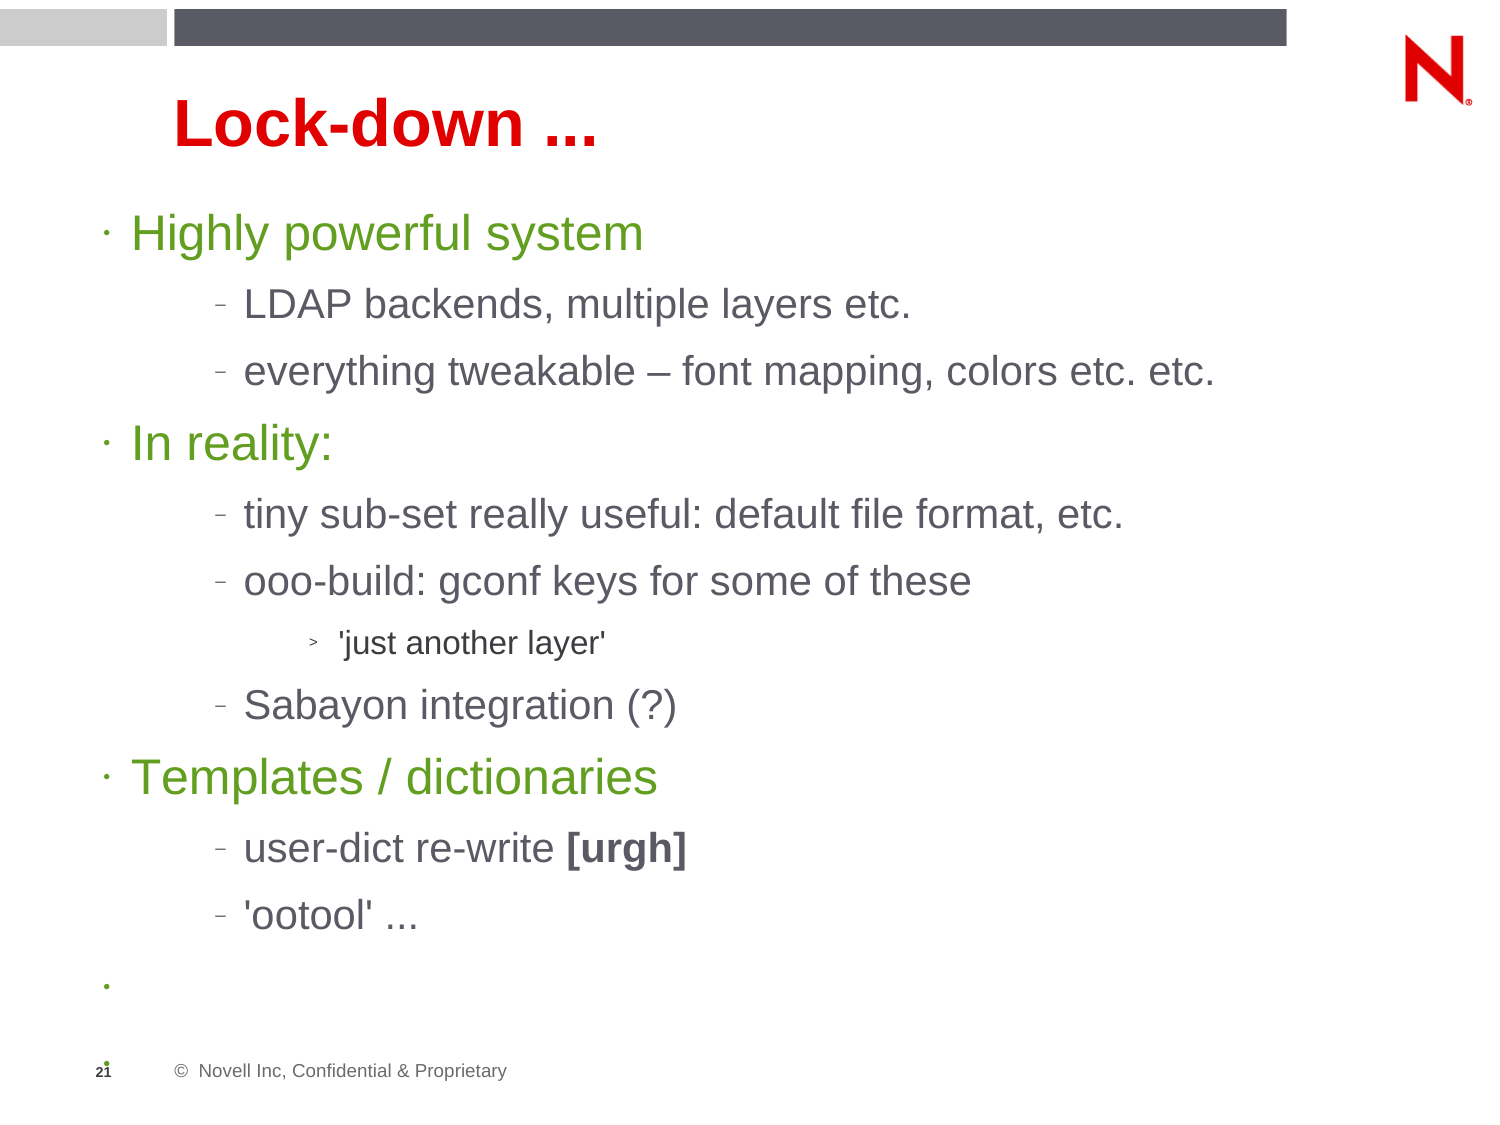

# Lock-down ...
Highly powerful system
LDAP backends, multiple layers etc.
everything tweakable – font mapping, colors etc. etc.
In reality:
tiny sub-set really useful: default file format, etc.
ooo-build: gconf keys for some of these
'just another layer'
Sabayon integration (?)
Templates / dictionaries
user-dict re-write [urgh]
'ootool' ...